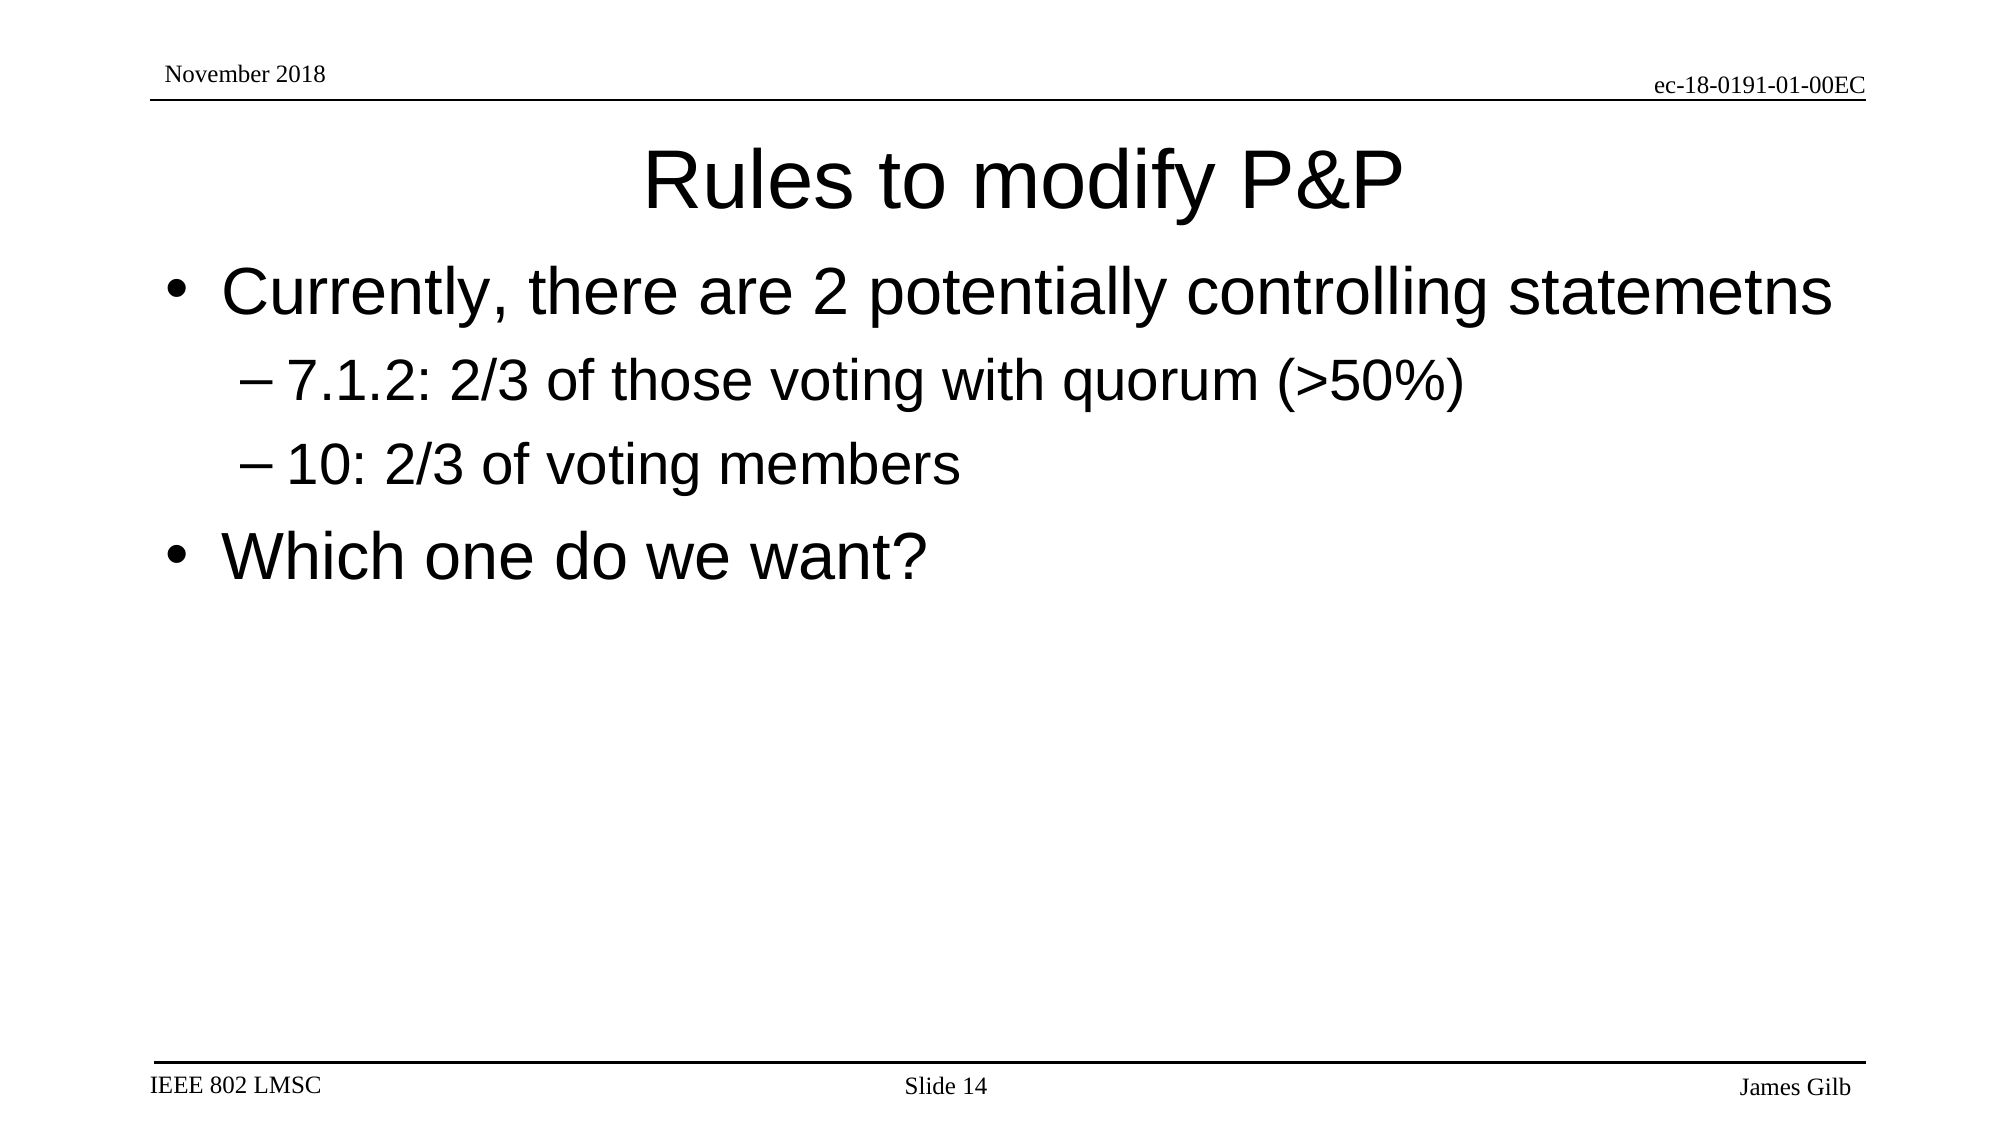

# Rules to modify P&P
Currently, there are 2 potentially controlling statemetns
7.1.2: 2/3 of those voting with quorum (>50%)
10: 2/3 of voting members
Which one do we want?
14